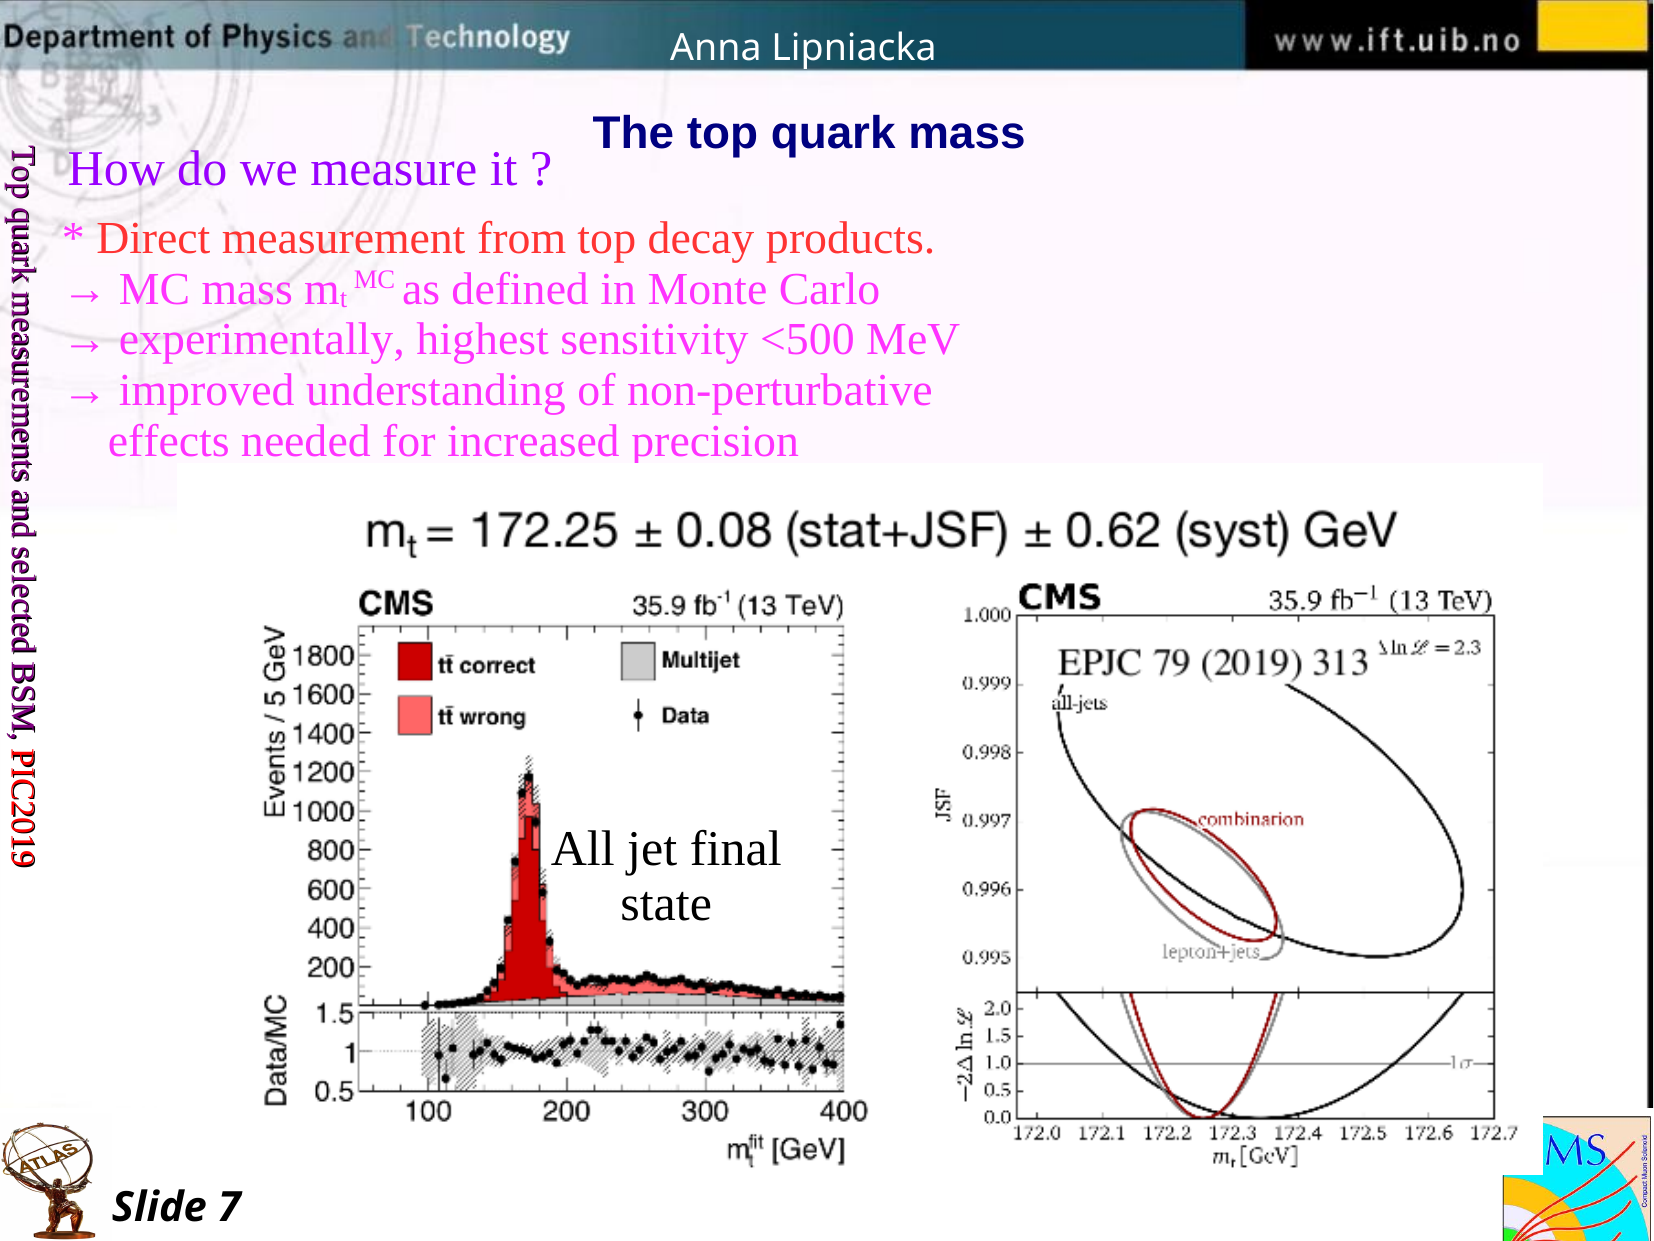

# The top quark mass
How do we measure it ?
* Direct measurement from top decay products.
→ MC mass mt MC as defined in Monte Carlo
→ experimentally, highest sensitivity <500 MeV
→ improved understanding of non-perturbative
 effects needed for increased precision
All jet final state
Slide 7